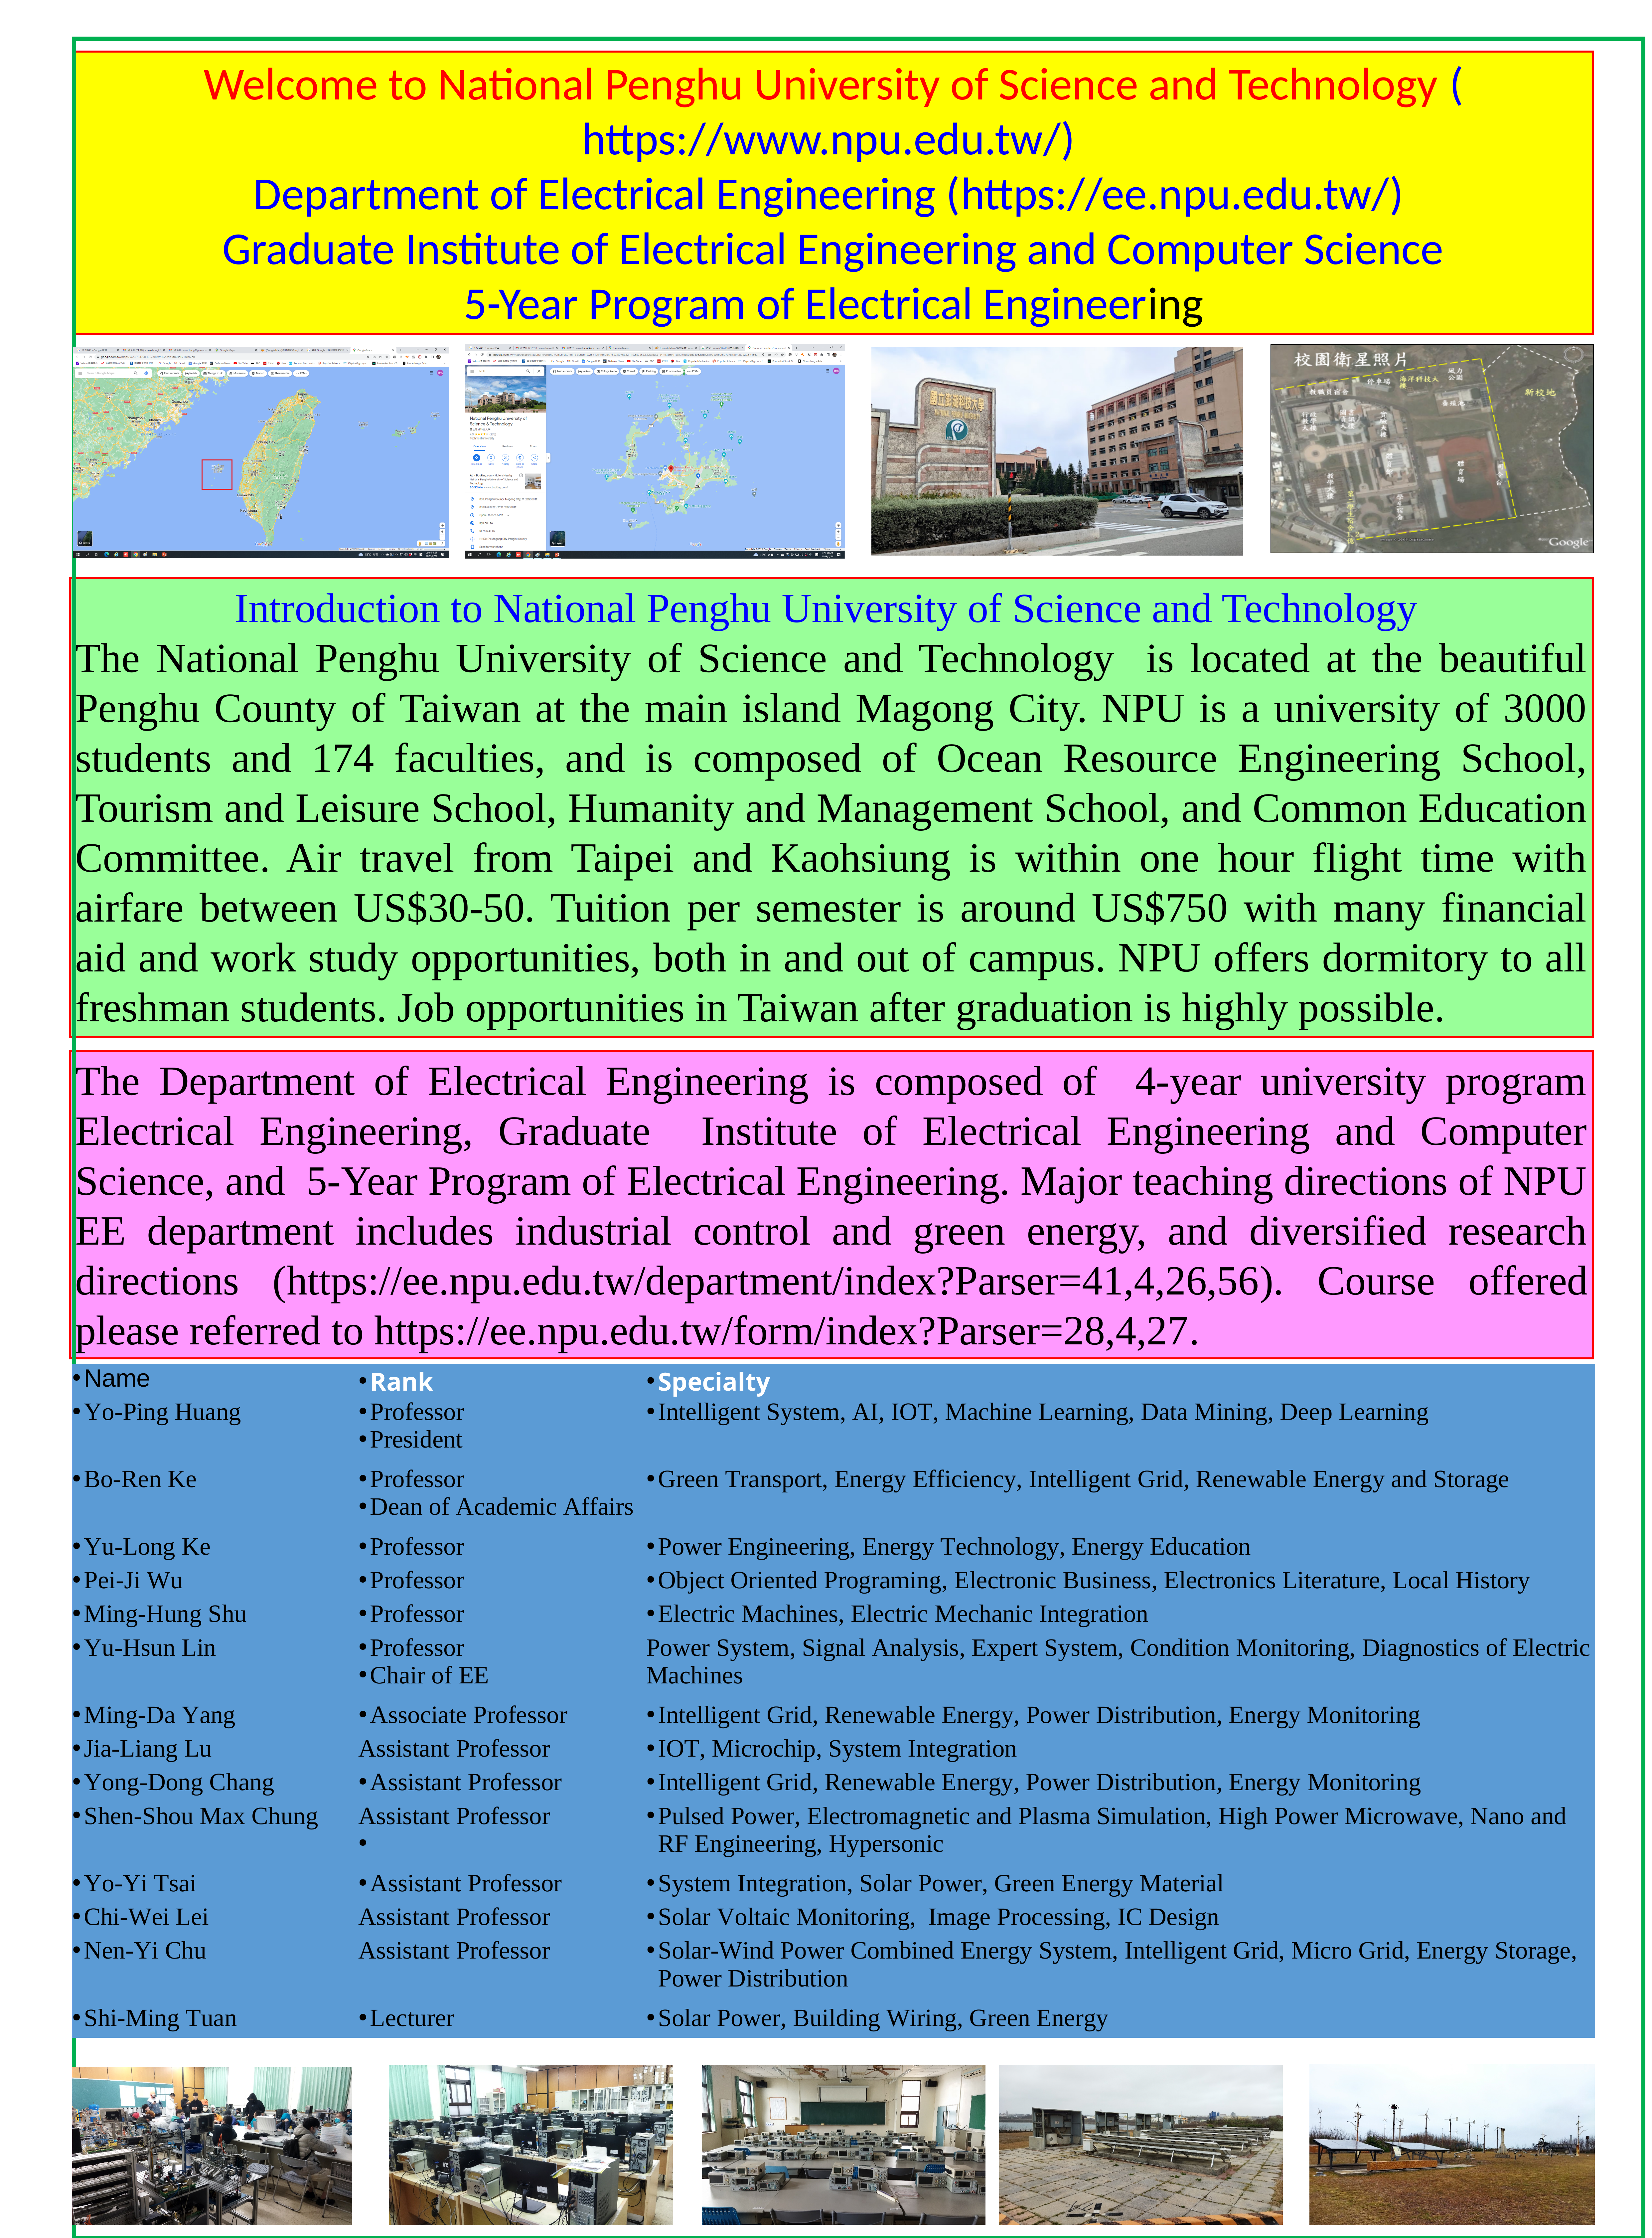

Welcome to National Penghu University of Science and Technology (https://www.npu.edu.tw/)
Department of Electrical Engineering (https://ee.npu.edu.tw/)
Graduate Institute of Electrical Engineering and Computer Science
5-Year Program of Electrical Engineering
Introduction to National Penghu University of Science and Technology
The National Penghu University of Science and Technology is located at the beautiful Penghu County of Taiwan at the main island Magong City. NPU is a university of 3000 students and 174 faculties, and is composed of Ocean Resource Engineering School, Tourism and Leisure School, Humanity and Management School, and Common Education Committee. Air travel from Taipei and Kaohsiung is within one hour flight time with airfare between US$30-50. Tuition per semester is around US$750 with many financial aid and work study opportunities, both in and out of campus. NPU offers dormitory to all freshman students. Job opportunities in Taiwan after graduation is highly possible.
The Department of Electrical Engineering is composed of 4-year university program Electrical Engineering, Graduate Institute of Electrical Engineering and Computer Science, and 5-Year Program of Electrical Engineering. Major teaching directions of NPU EE department includes industrial control and green energy, and diversified research directions (https://ee.npu.edu.tw/department/index?Parser=41,4,26,56). Course offered please referred to https://ee.npu.edu.tw/form/index?Parser=28,4,27.
| Name | Rank | Specialty |
| --- | --- | --- |
| Yo-Ping Huang | Professor President | Intelligent System, AI, IOT, Machine Learning, Data Mining, Deep Learning |
| Bo-Ren Ke | Professor Dean of Academic Affairs | Green Transport, Energy Efficiency, Intelligent Grid, Renewable Energy and Storage |
| Yu-Long Ke | Professor | Power Engineering, Energy Technology, Energy Education |
| Pei-Ji Wu | Professor | Object Oriented Programing, Electronic Business, Electronics Literature, Local History |
| Ming-Hung Shu | Professor | Electric Machines, Electric Mechanic Integration |
| Yu-Hsun Lin | Professor Chair of EE | Power System, Signal Analysis, Expert System, Condition Monitoring, Diagnostics of Electric Machines |
| Ming-Da Yang | Associate Professor | Intelligent Grid, Renewable Energy, Power Distribution, Energy Monitoring |
| Jia-Liang Lu | Assistant Professor | IOT, Microchip, System Integration |
| Yong-Dong Chang | Assistant Professor | Intelligent Grid, Renewable Energy, Power Distribution, Energy Monitoring |
| Shen-Shou Max Chung | Assistant Professor | Pulsed Power, Electromagnetic and Plasma Simulation, High Power Microwave, Nano and RF Engineering, Hypersonic |
| Yo-Yi Tsai | Assistant Professor | System Integration, Solar Power, Green Energy Material |
| Chi-Wei Lei | Assistant Professor | Solar Voltaic Monitoring, Image Processing, IC Design |
| Nen-Yi Chu | Assistant Professor | Solar-Wind Power Combined Energy System, Intelligent Grid, Micro Grid, Energy Storage, Power Distribution |
| Shi-Ming Tuan | Lecturer | Solar Power, Building Wiring, Green Energy |